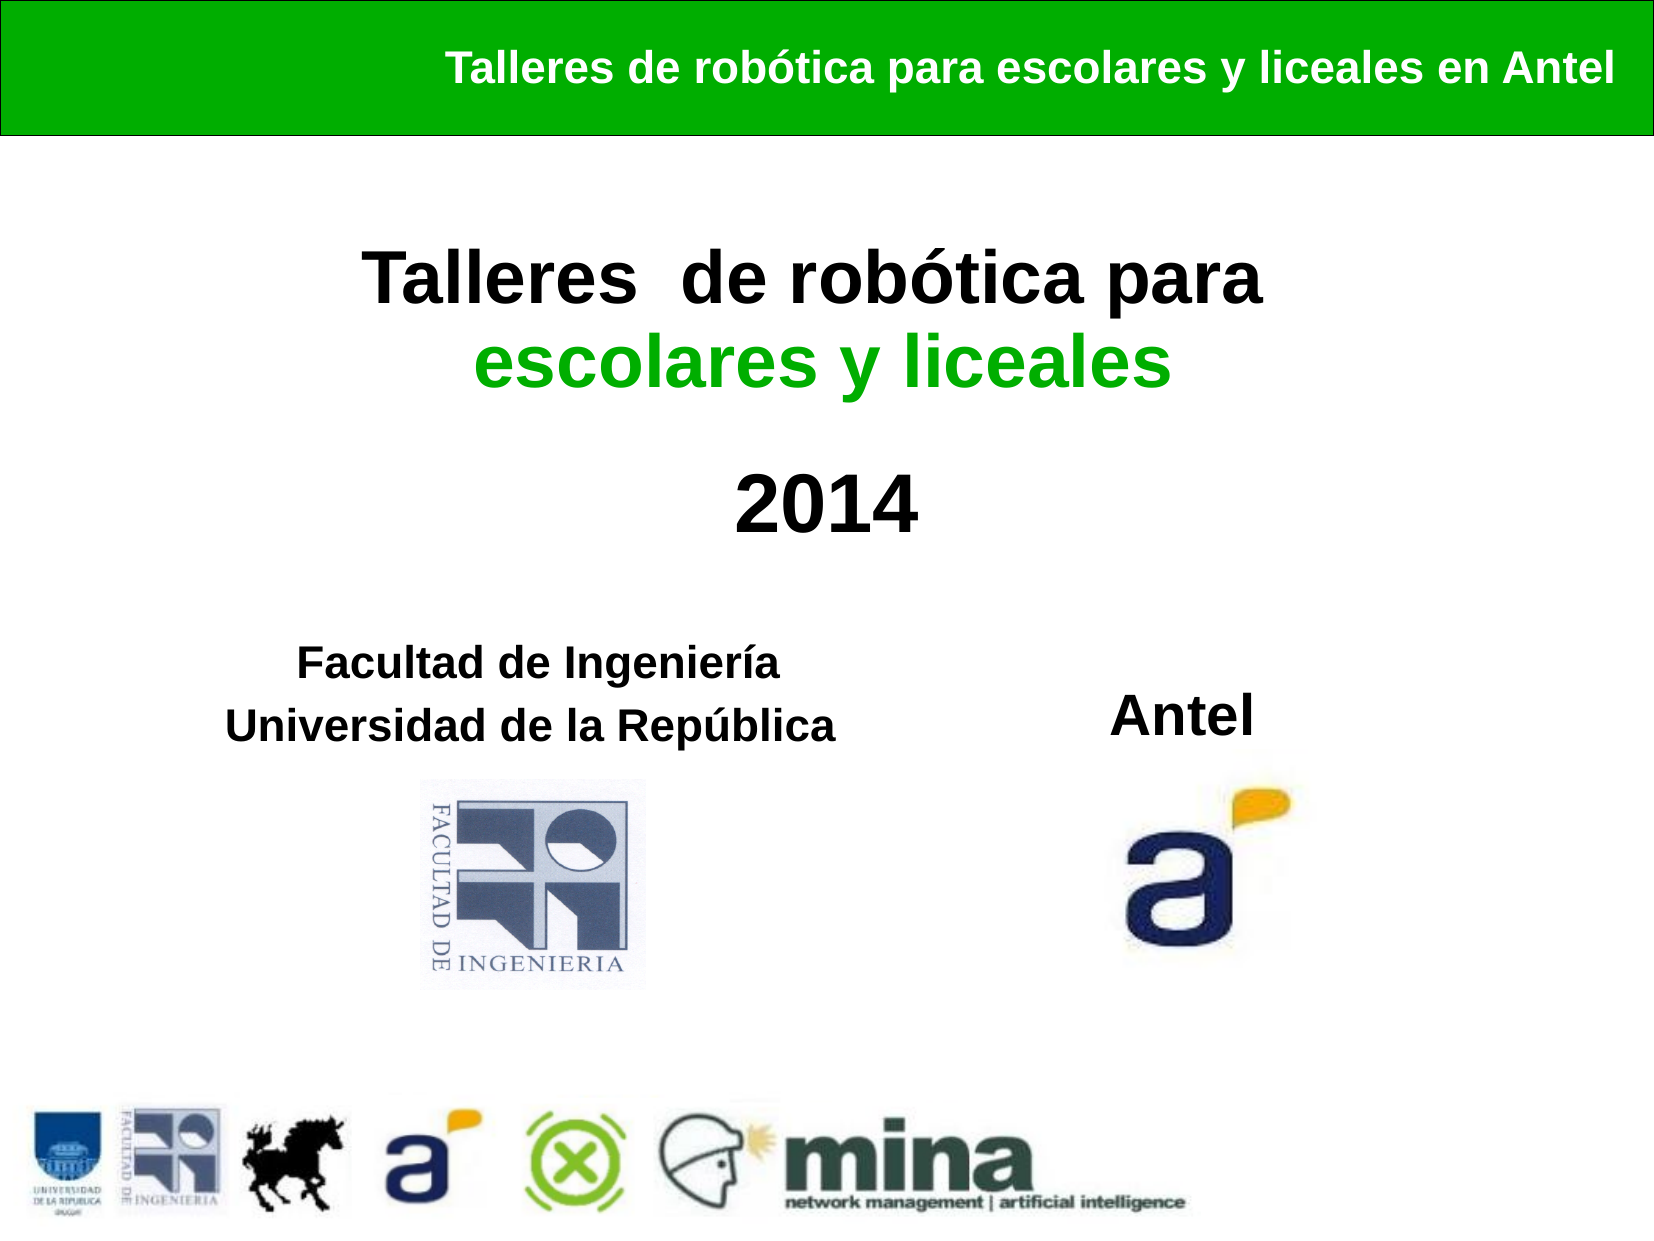

Talleres de robótica para escolares y liceales en Antel
Talleres de robótica para
escolares y liceales
2014
Facultad de Ingeniería
Universidad de la República
Antel